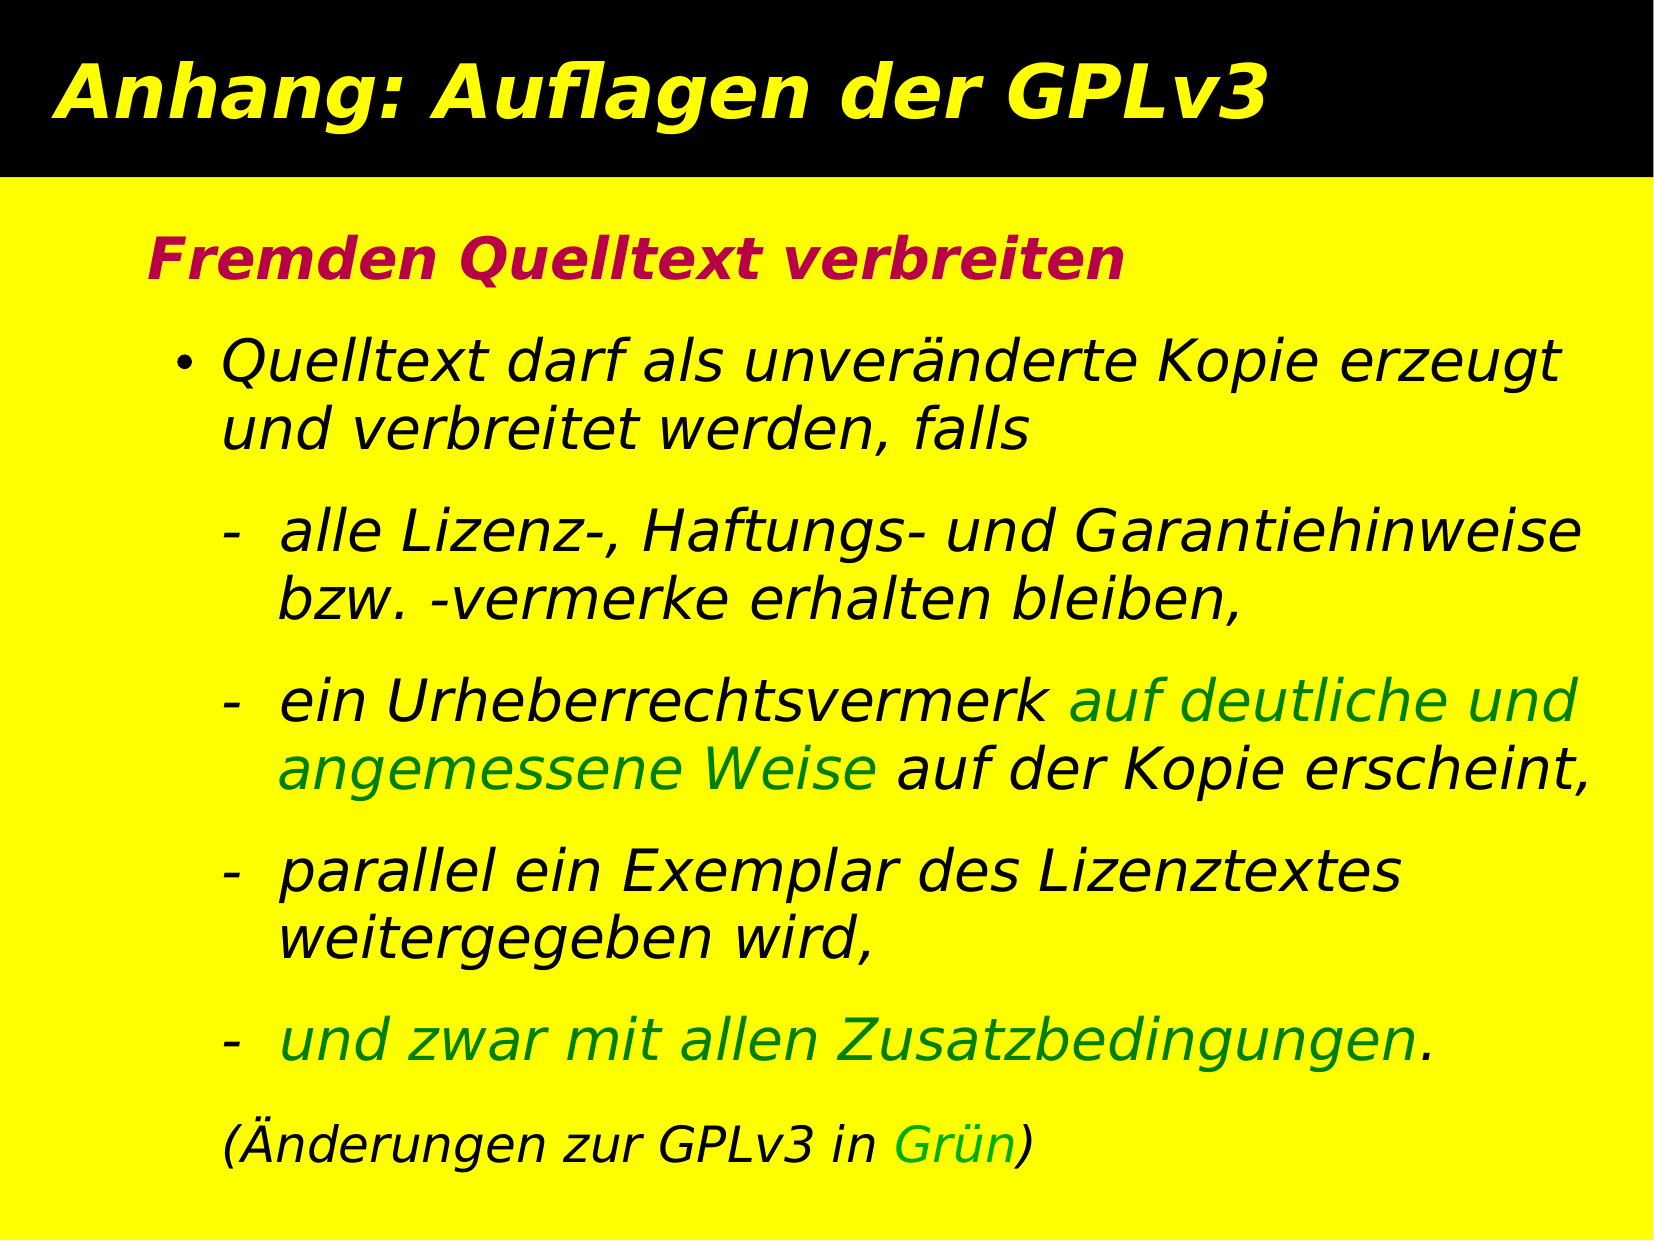

Anhang: Auflagen der GPLv3
Fremden Quelltext verbreiten
	Quelltext darf als unveränderte Kopie erzeugt
	und verbreitet werden, falls
	- alle Lizenz-, Haftungs- und Garantiehinweise
	 bzw. -vermerke erhalten bleiben,
	- ein Urheberrechtsvermerk auf deutliche und
	 angemessene Weise auf der Kopie erscheint,
	- parallel ein Exemplar des Lizenztextes
	 weitergegeben wird,
	- und zwar mit allen Zusatzbedingungen.
	(Änderungen zur GPLv3 in Grün)